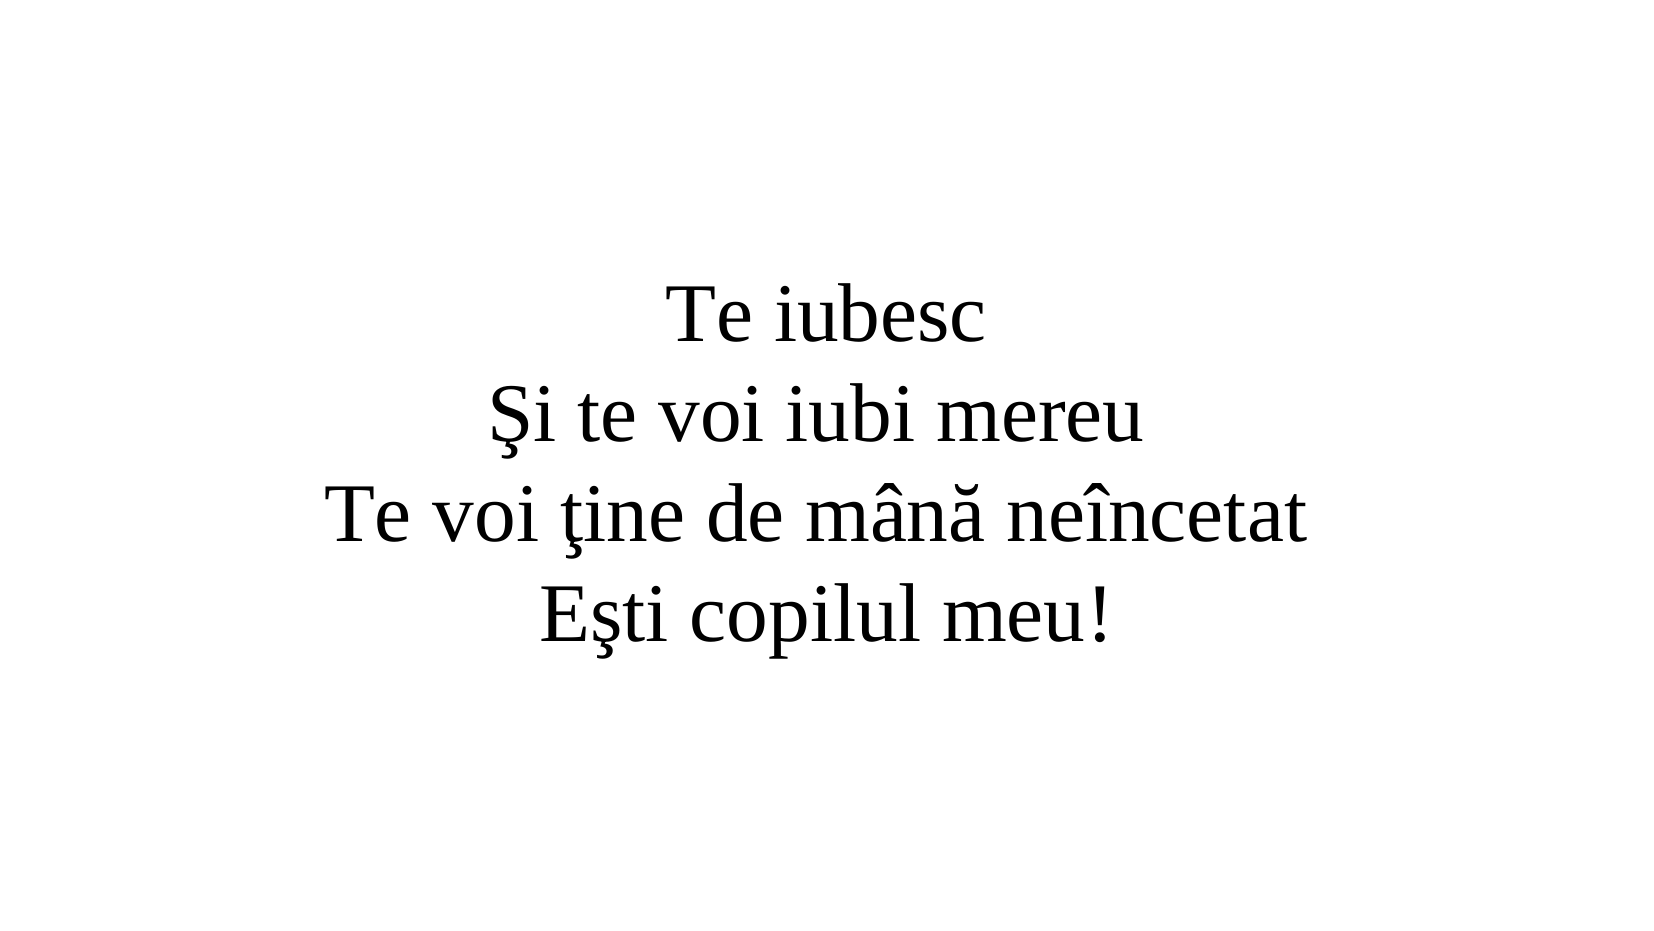

# Te iubesc
Şi te voi iubi mereu
Te voi ţine de mână neîncetat
Eşti copilul meu!